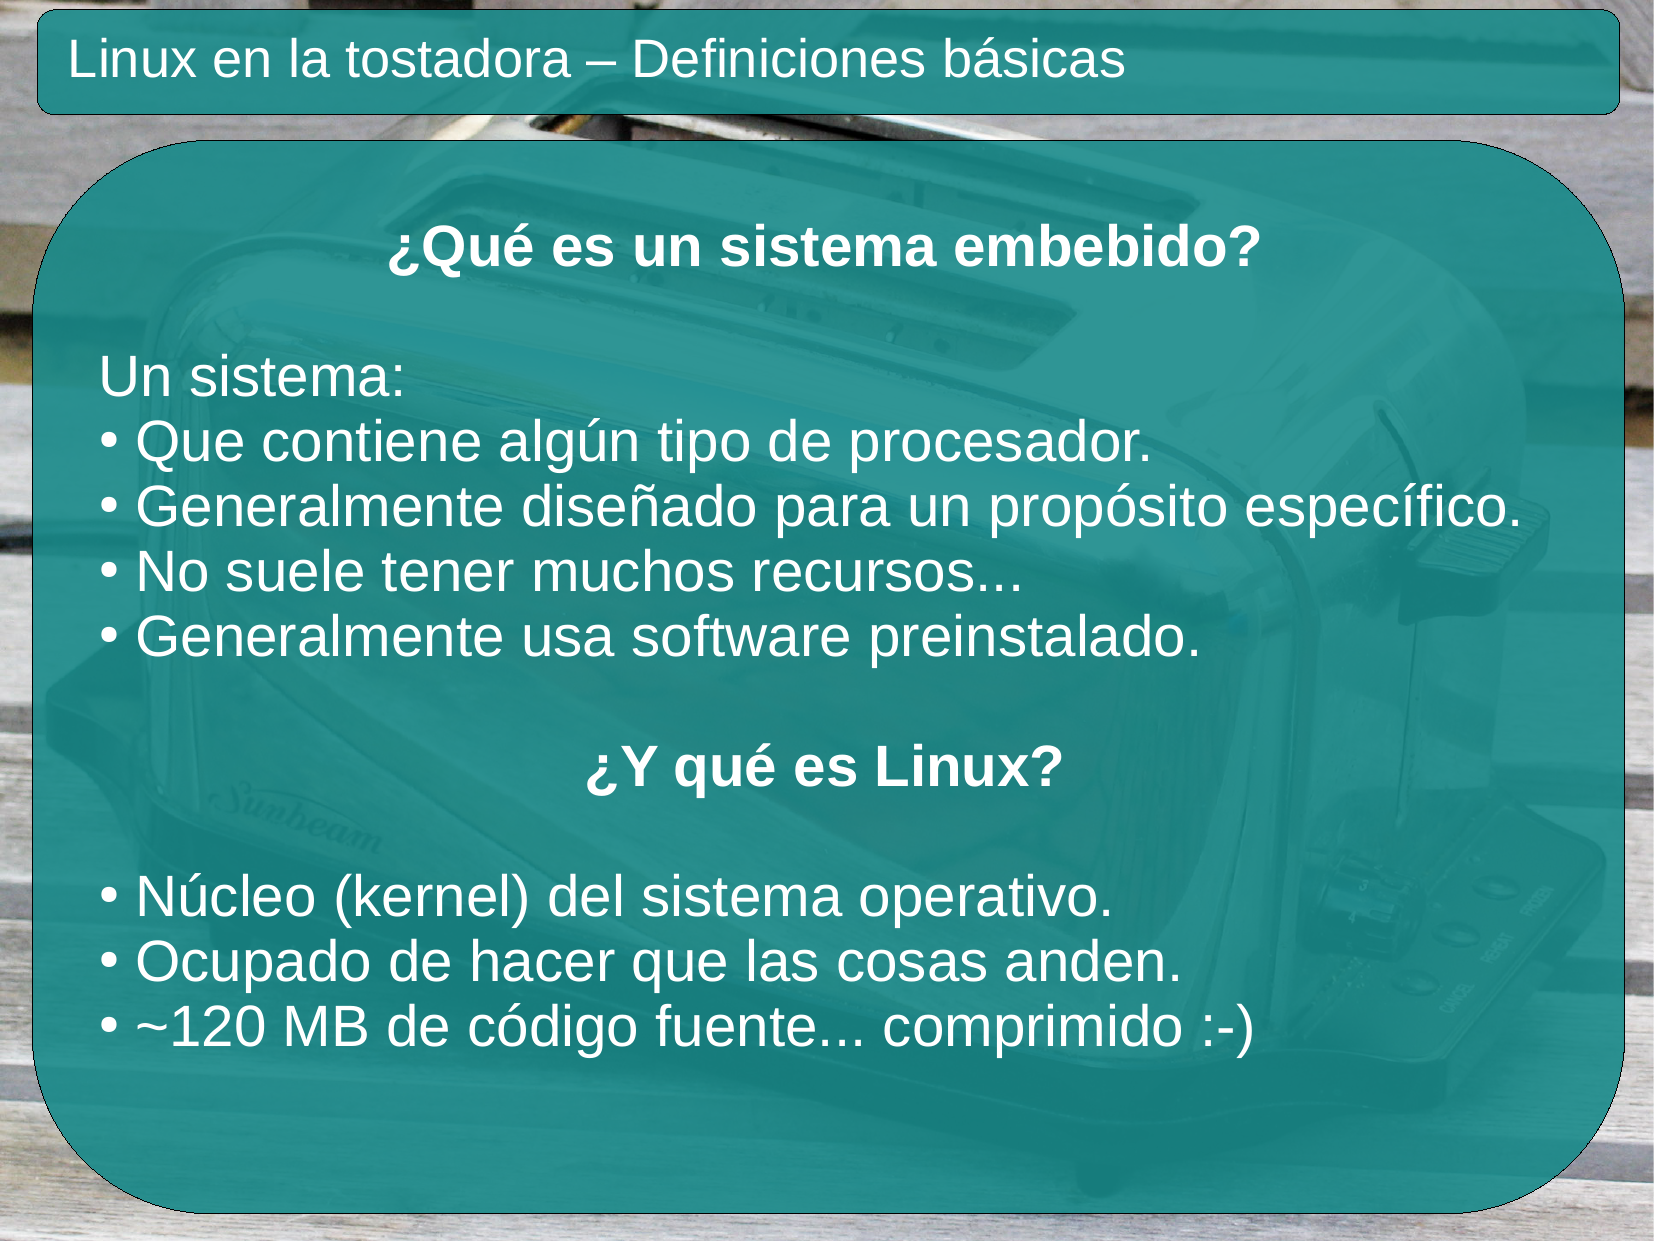

Linux en la tostadora – Definiciones básicas
¿Qué es un sistema embebido?
Un sistema:
 Que contiene algún tipo de procesador.
 Generalmente diseñado para un propósito específico.
 No suele tener muchos recursos...
 Generalmente usa software preinstalado.
¿Y qué es Linux?
 Núcleo (kernel) del sistema operativo.
 Ocupado de hacer que las cosas anden.
 ~120 MB de código fuente... comprimido :-)